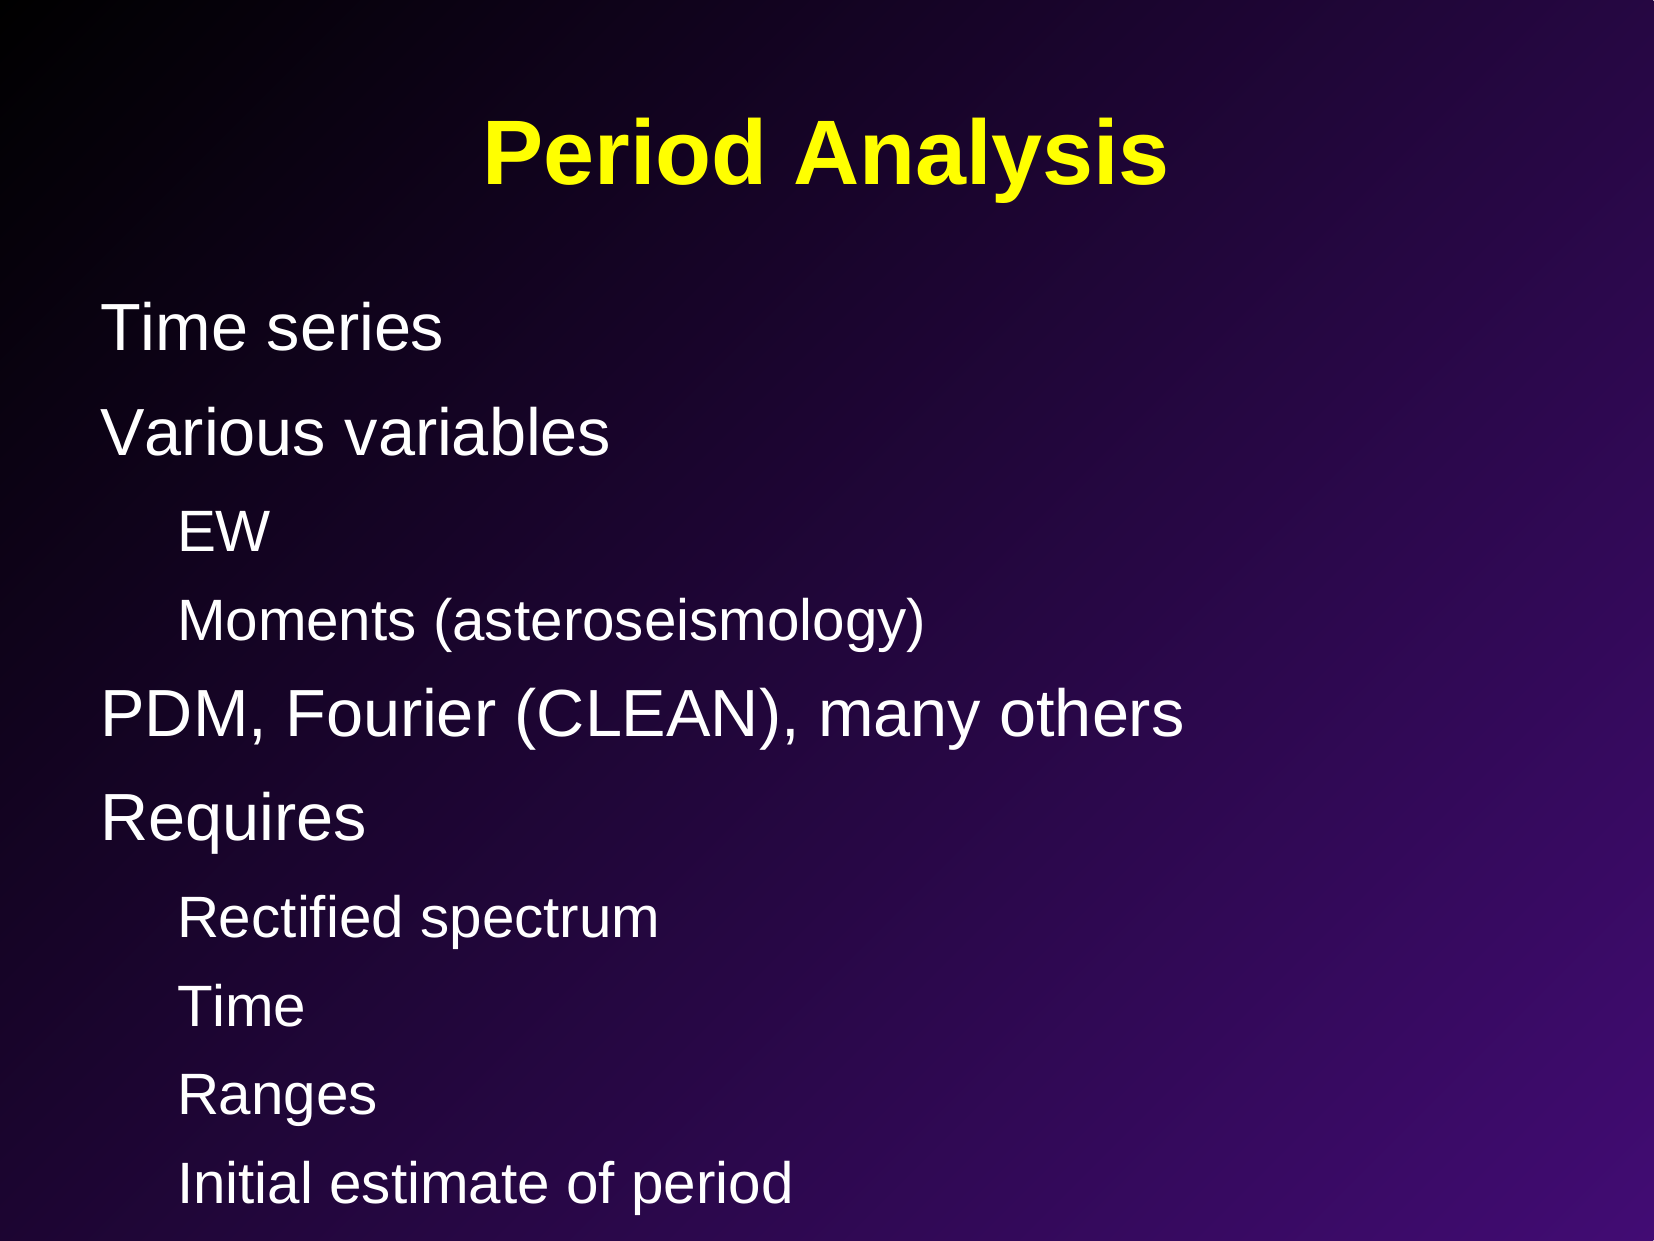

# Period Analysis
Time series
Various variables
EW
Moments (asteroseismology)
PDM, Fourier (CLEAN), many others
Requires
Rectified spectrum
Time
Ranges
Initial estimate of period